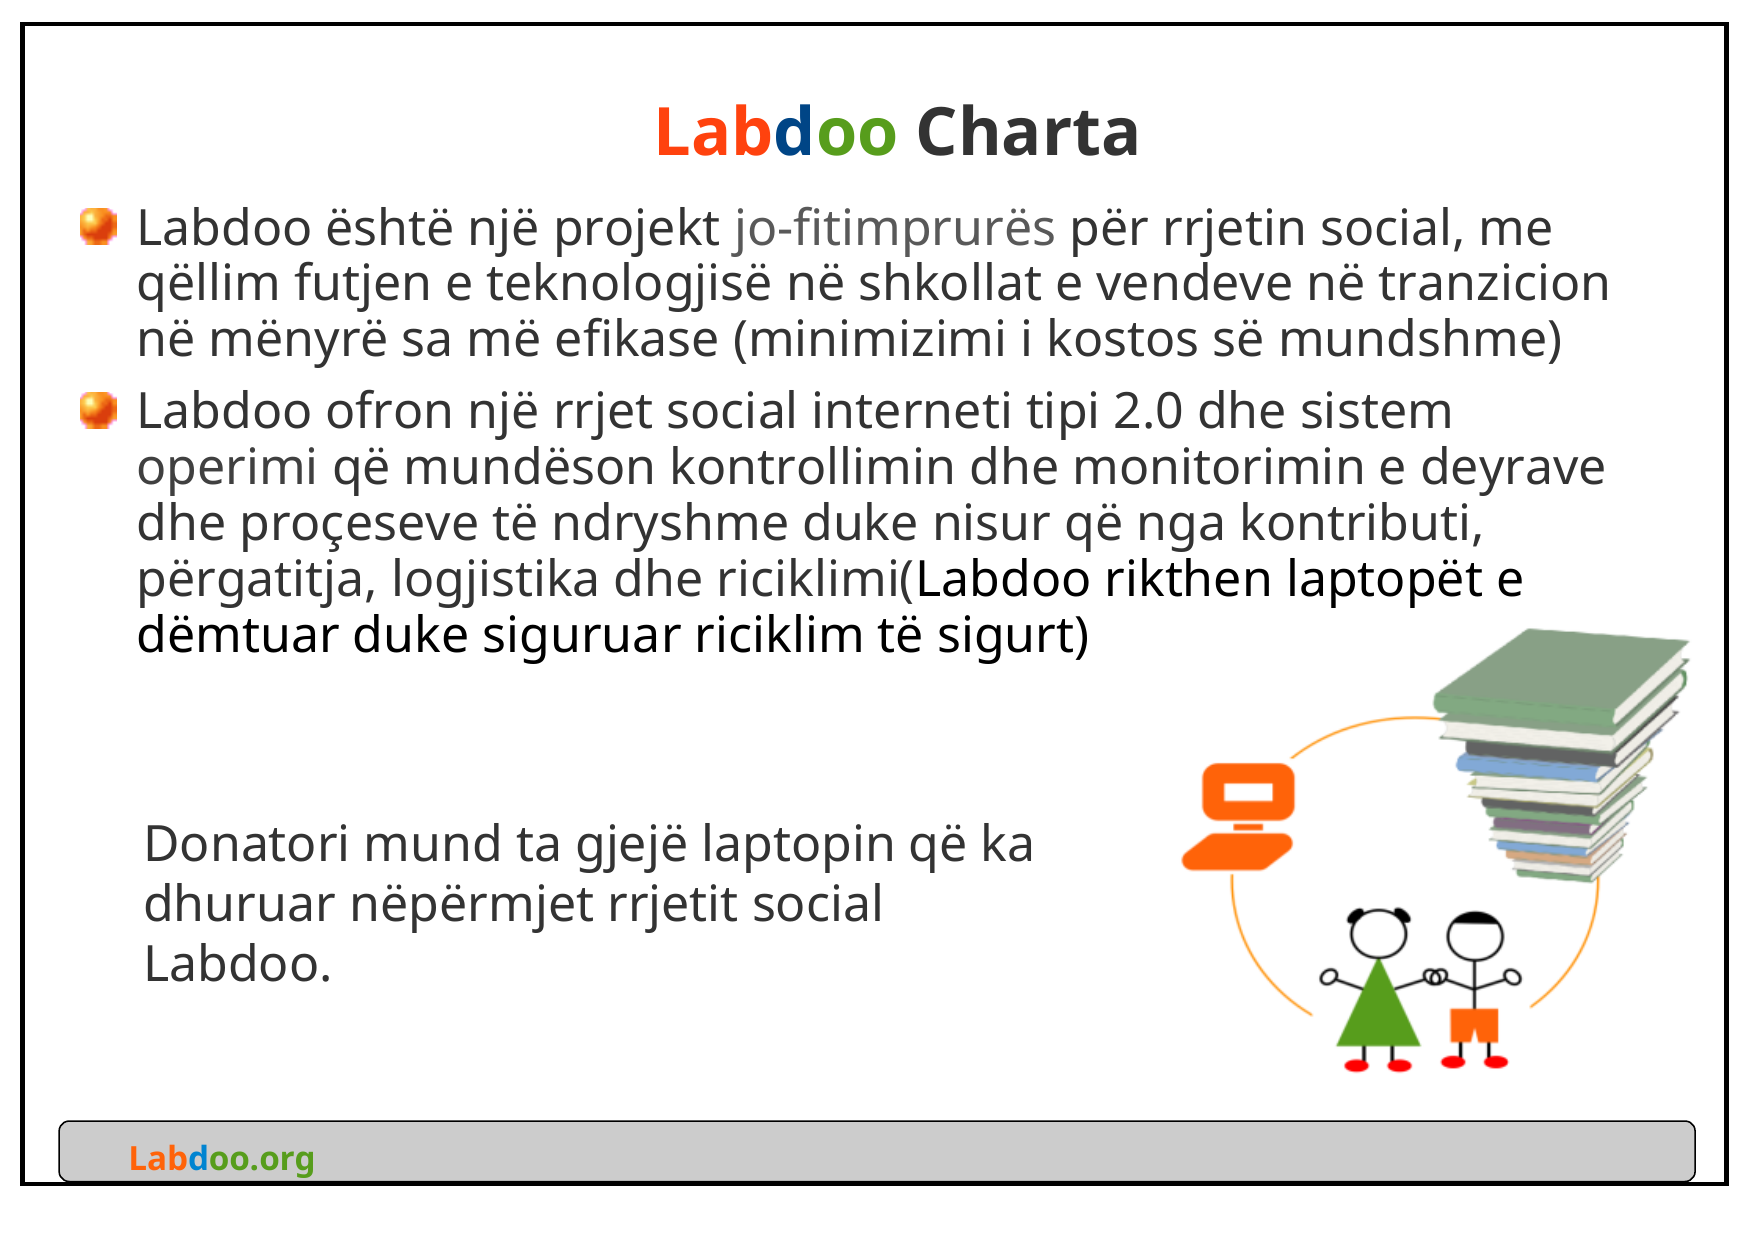

Labdoo Charta
Labdoo është një projekt jo-fitimprurës për rrjetin social, me qëllim futjen e teknologjisë në shkollat e vendeve në tranzicion në mënyrë sa më efikase (minimizimi i kostos së mundshme)
Labdoo ofron një rrjet social interneti tipi 2.0 dhe sistem operimi që mundëson kontrollimin dhe monitorimin e deyrave dhe proçeseve të ndryshme duke nisur që nga kontributi, përgatitja, logjistika dhe riciklimi(Labdoo rikthen laptopët e dëmtuar duke siguruar riciklim të sigurt)
Donatori mund ta gjejë laptopin që ka dhuruar nëpërmjet rrjetit social Labdoo.
Labdoo.org